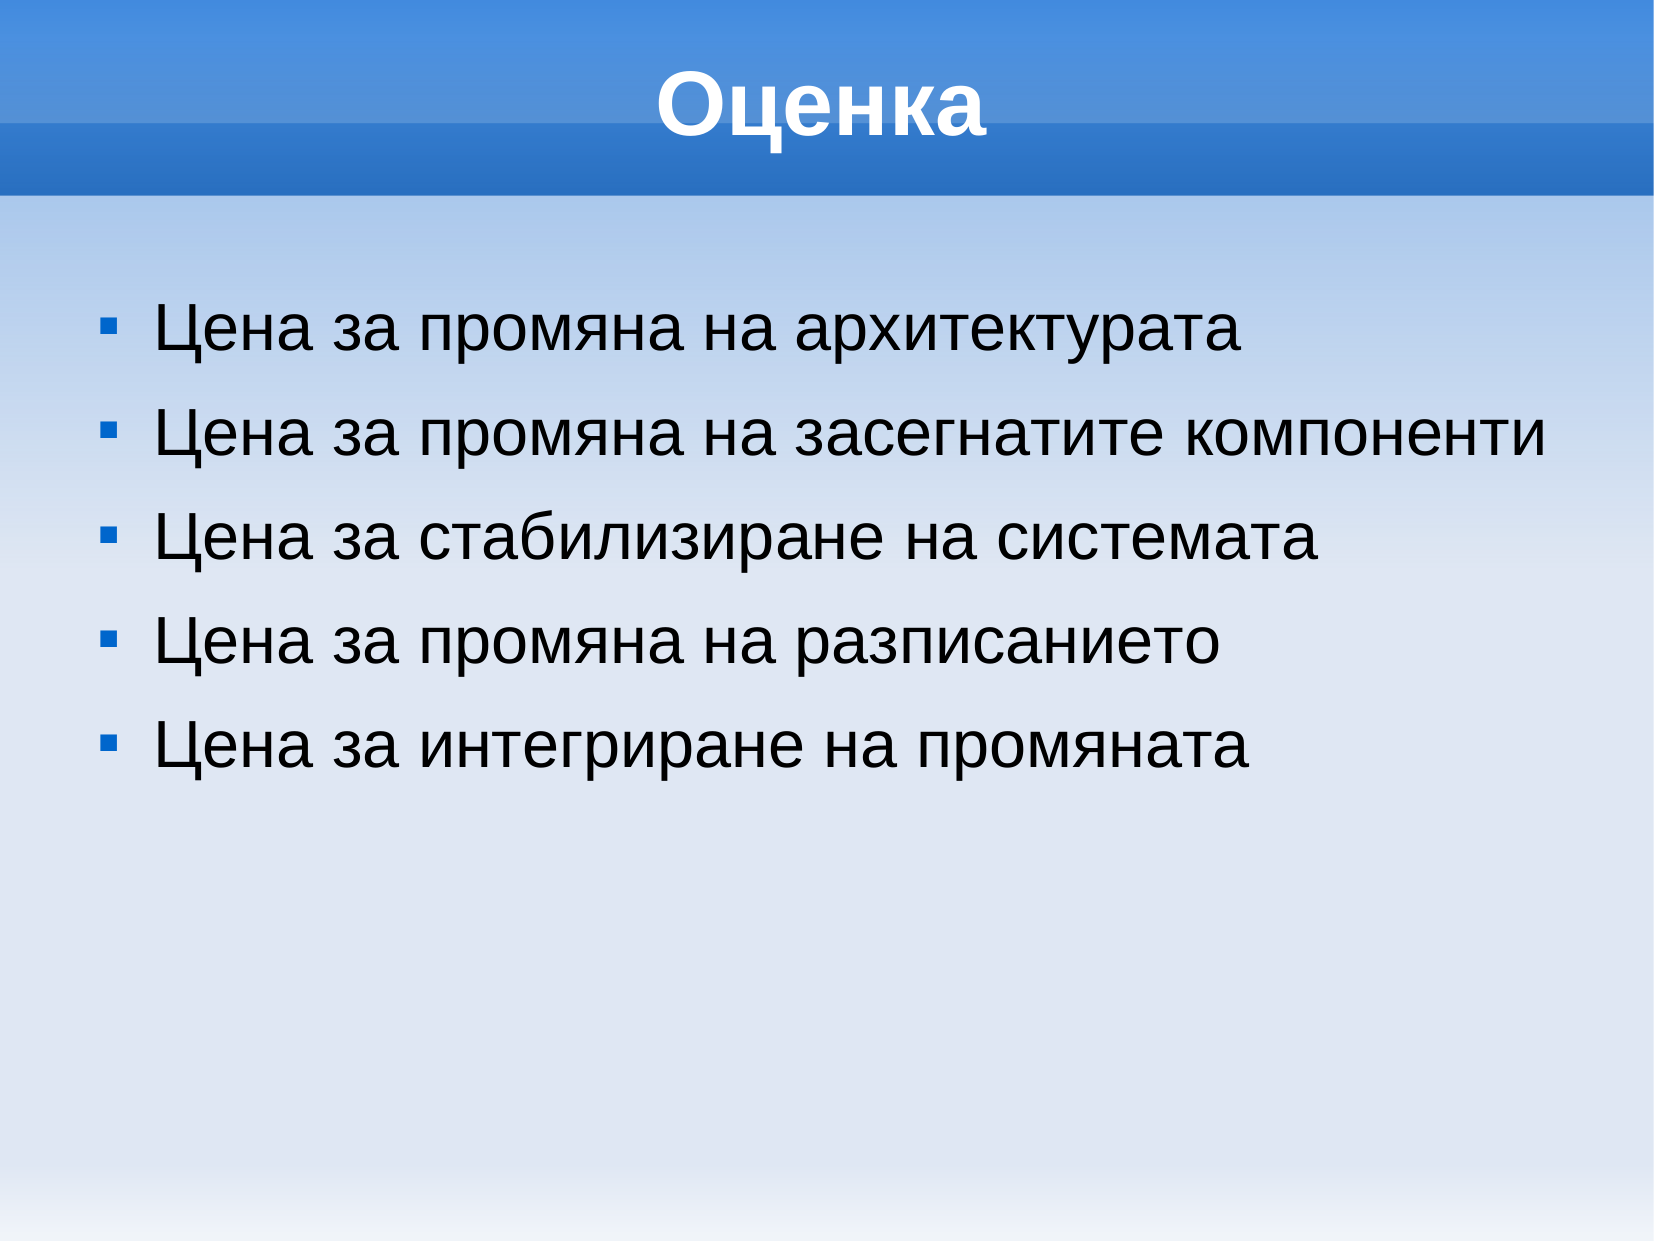

# Оценка
Цена за промяна на архитектурата
Цена за промяна на засегнатите компоненти
Цена за стабилизиране на системата
Цена за промяна на разписанието
Цена за интегриране на промяната